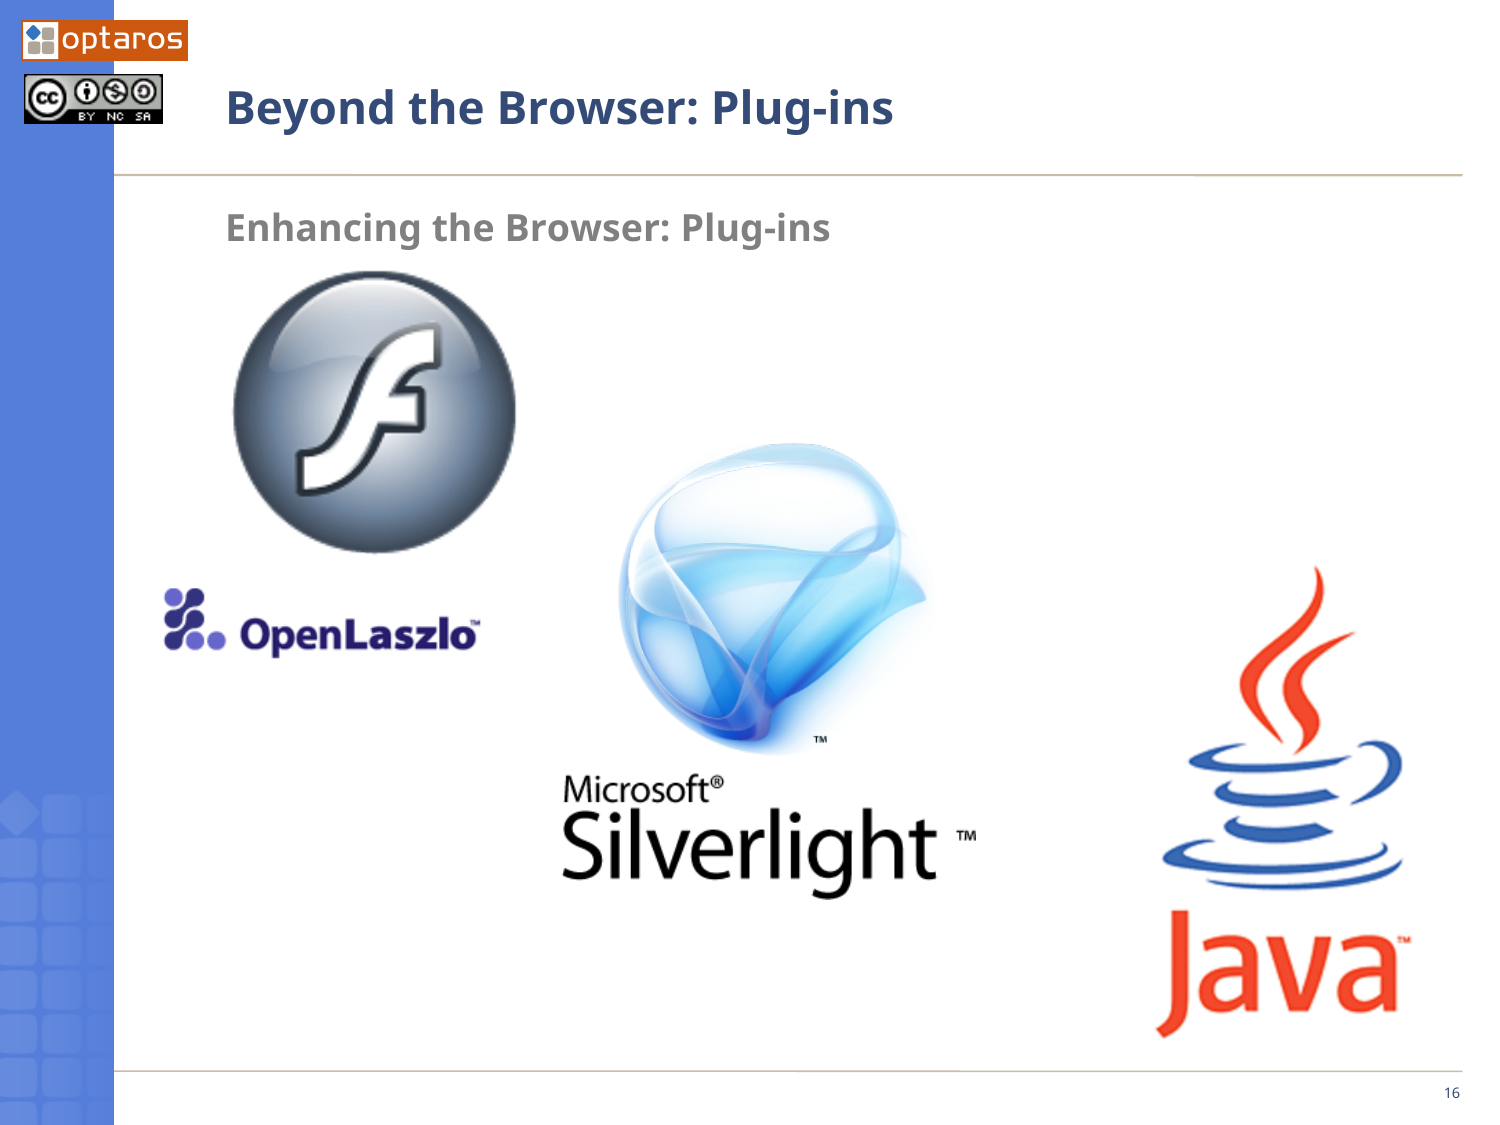

# Beyond the Browser: Plug-ins
Enhancing the Browser: Plug-ins